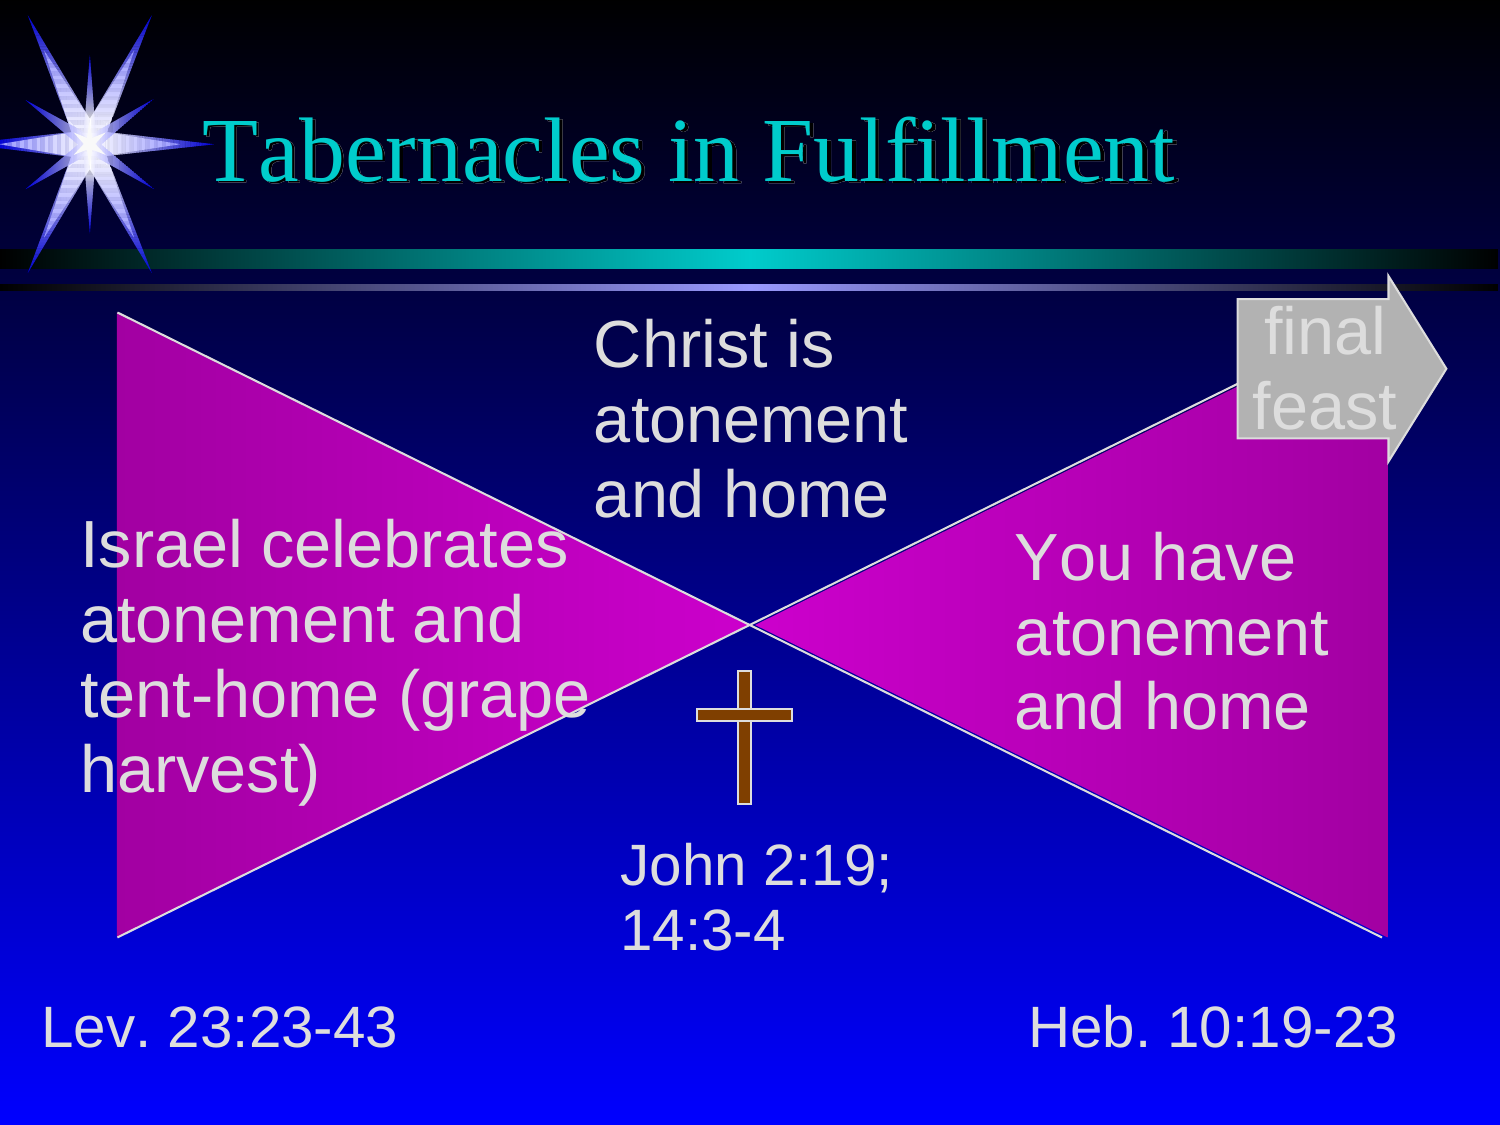

# Tabernacles in Fulfillment
final
feast
Christ is atonement and home
Israel celebrates atonement and tent-home (grape harvest)
You have atonement and home
John 2:19; 14:3-4
Lev. 23:23-43
Heb. 10:19-23